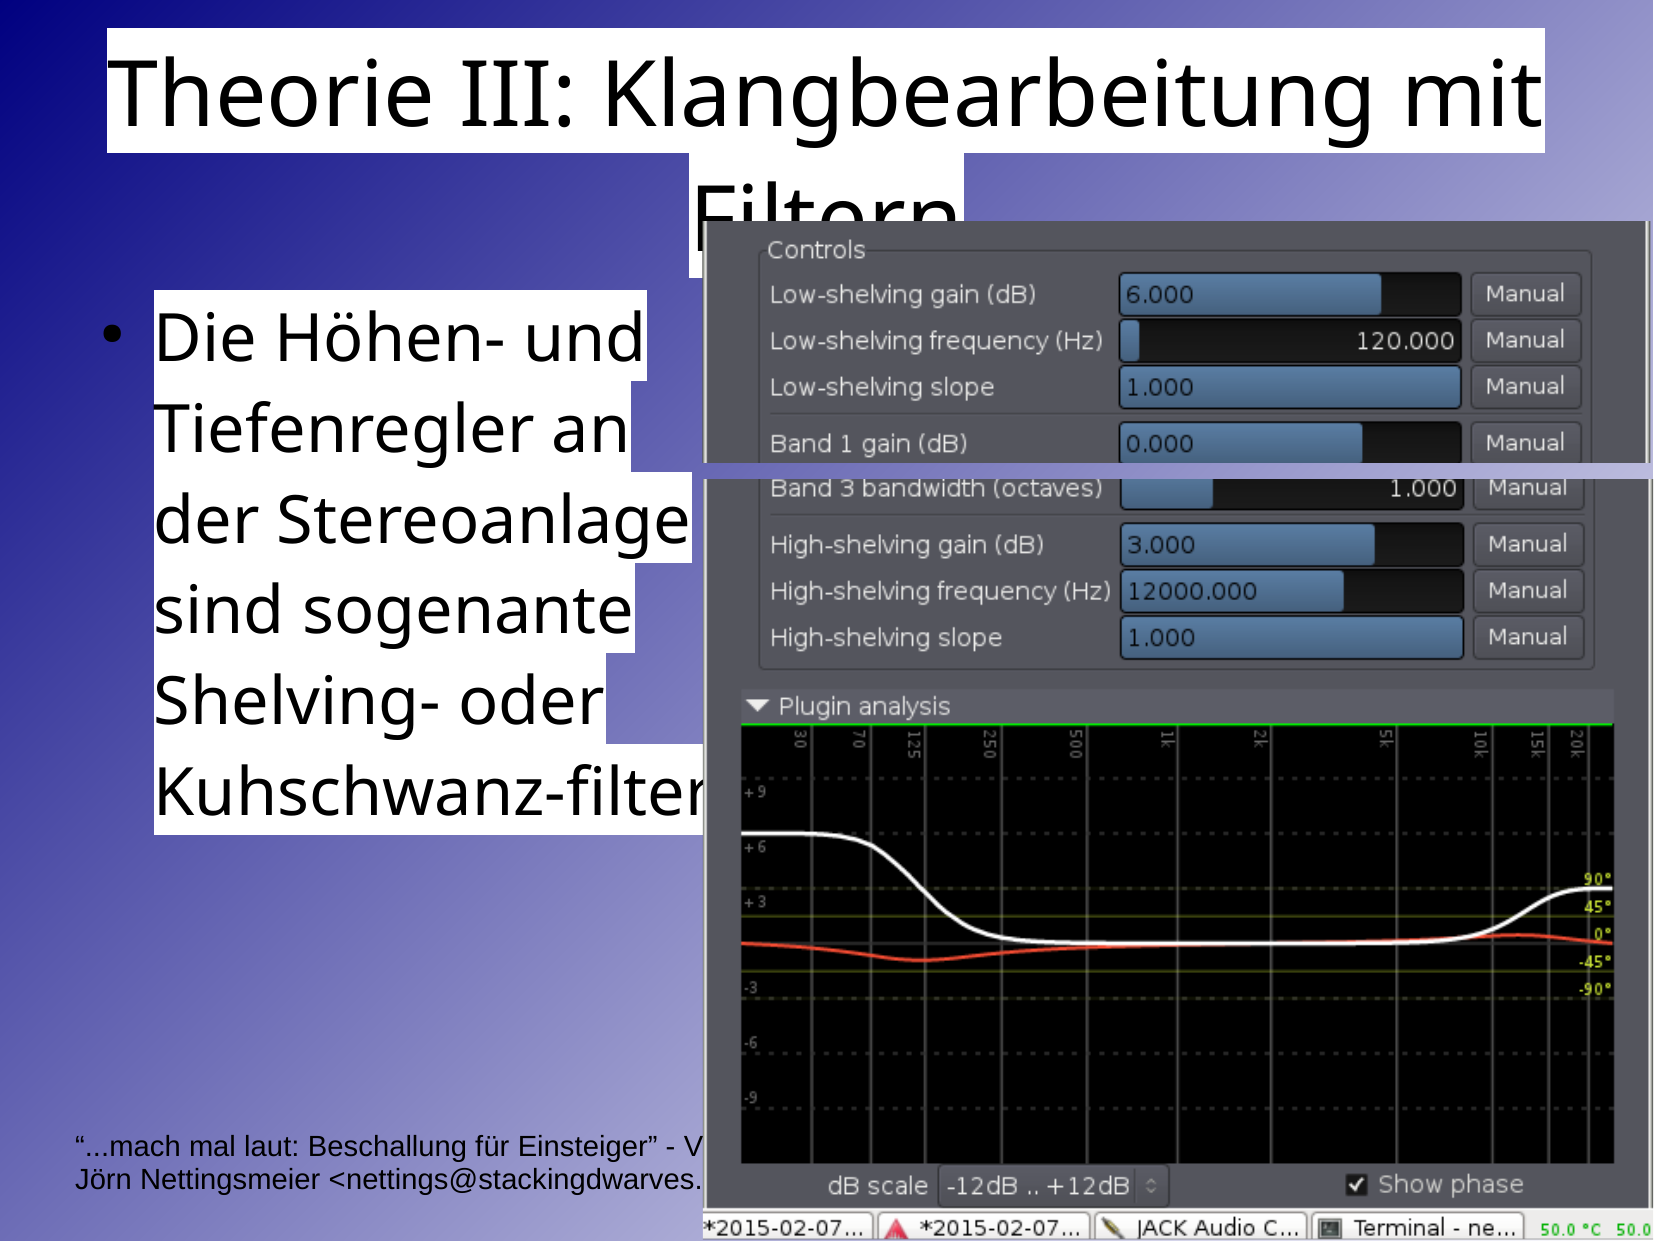

# Theorie III: Klangbearbeitung mit Filtern
Die Höhen- und Tiefenregler an der Stereoanlage sind sogenante Shelving- oder Kuhschwanz-filter.